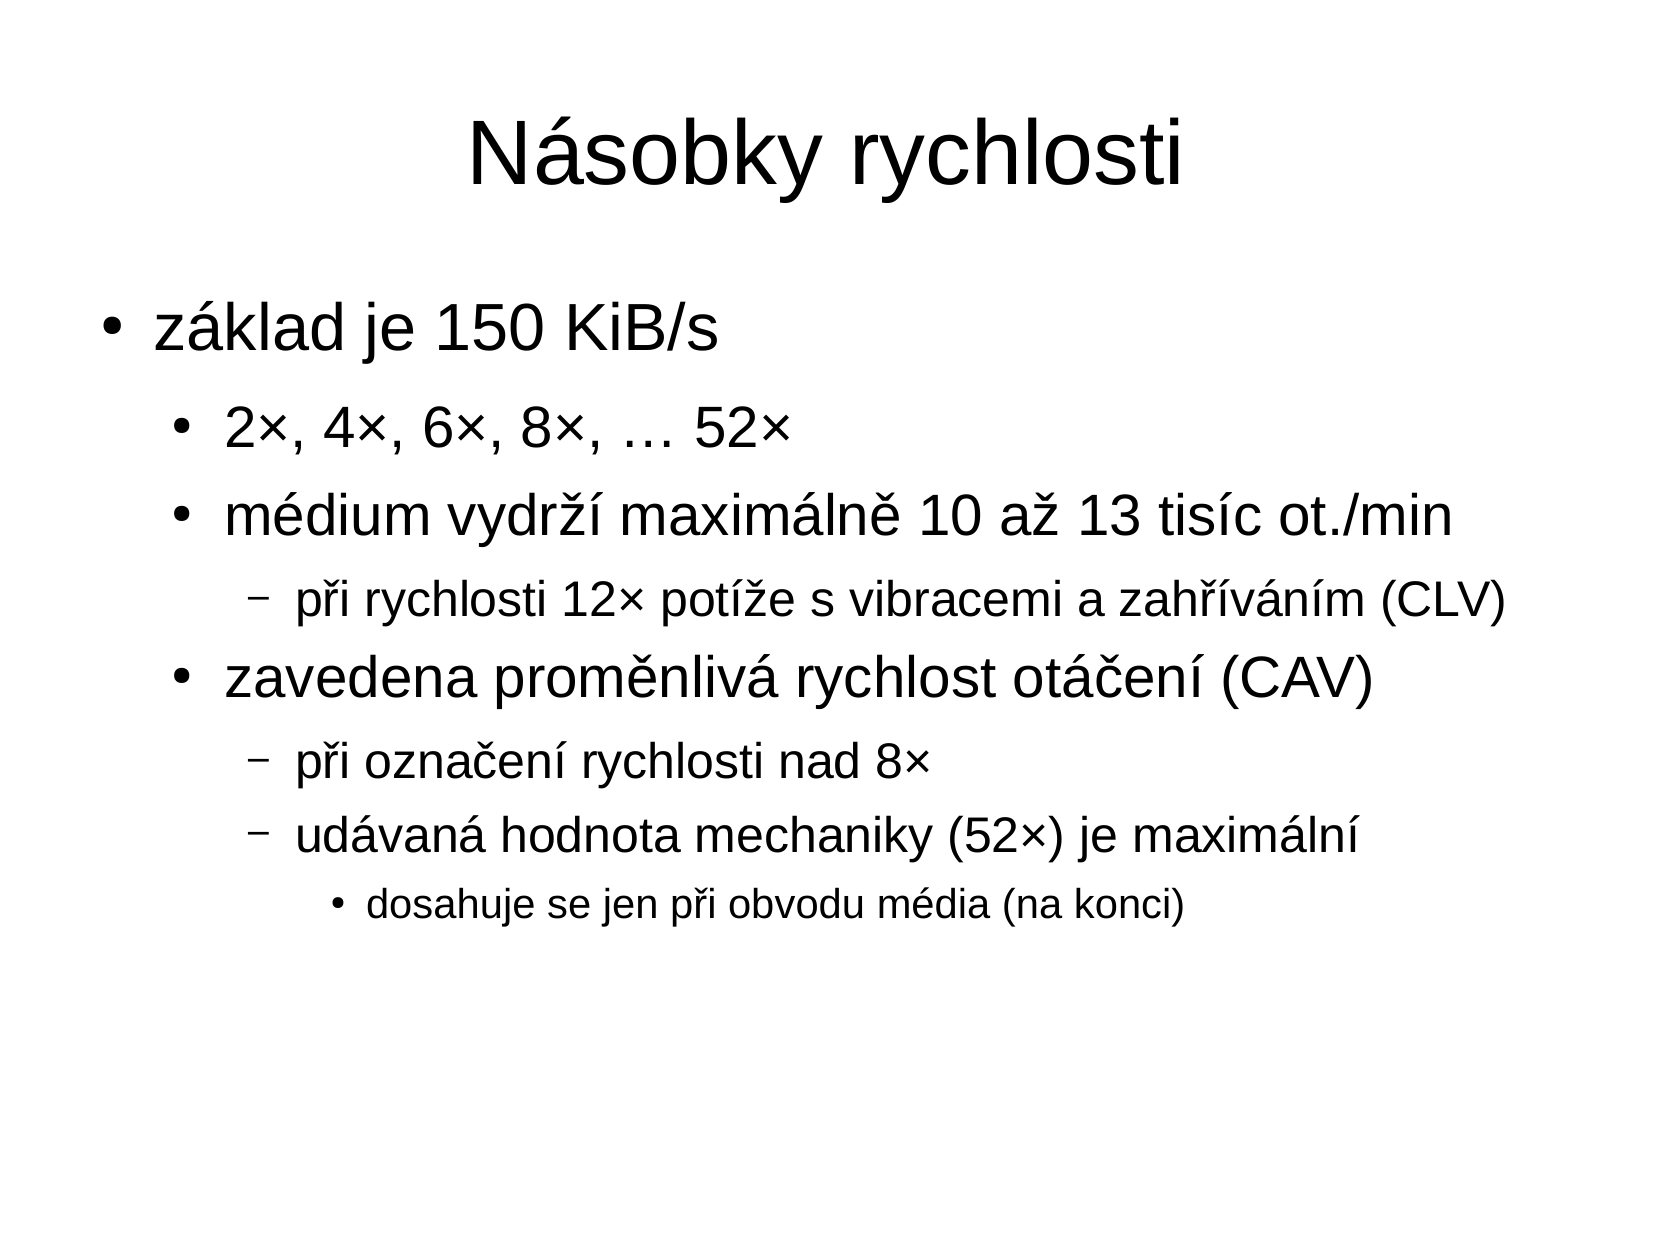

# Násobky rychlosti
základ je 150 KiB/s
2×, 4×, 6×, 8×, … 52×
médium vydrží maximálně 10 až 13 tisíc ot./min
při rychlosti 12× potíže s vibracemi a zahříváním (CLV)
zavedena proměnlivá rychlost otáčení (CAV)
při označení rychlosti nad 8×
udávaná hodnota mechaniky (52×) je maximální
dosahuje se jen při obvodu média (na konci)